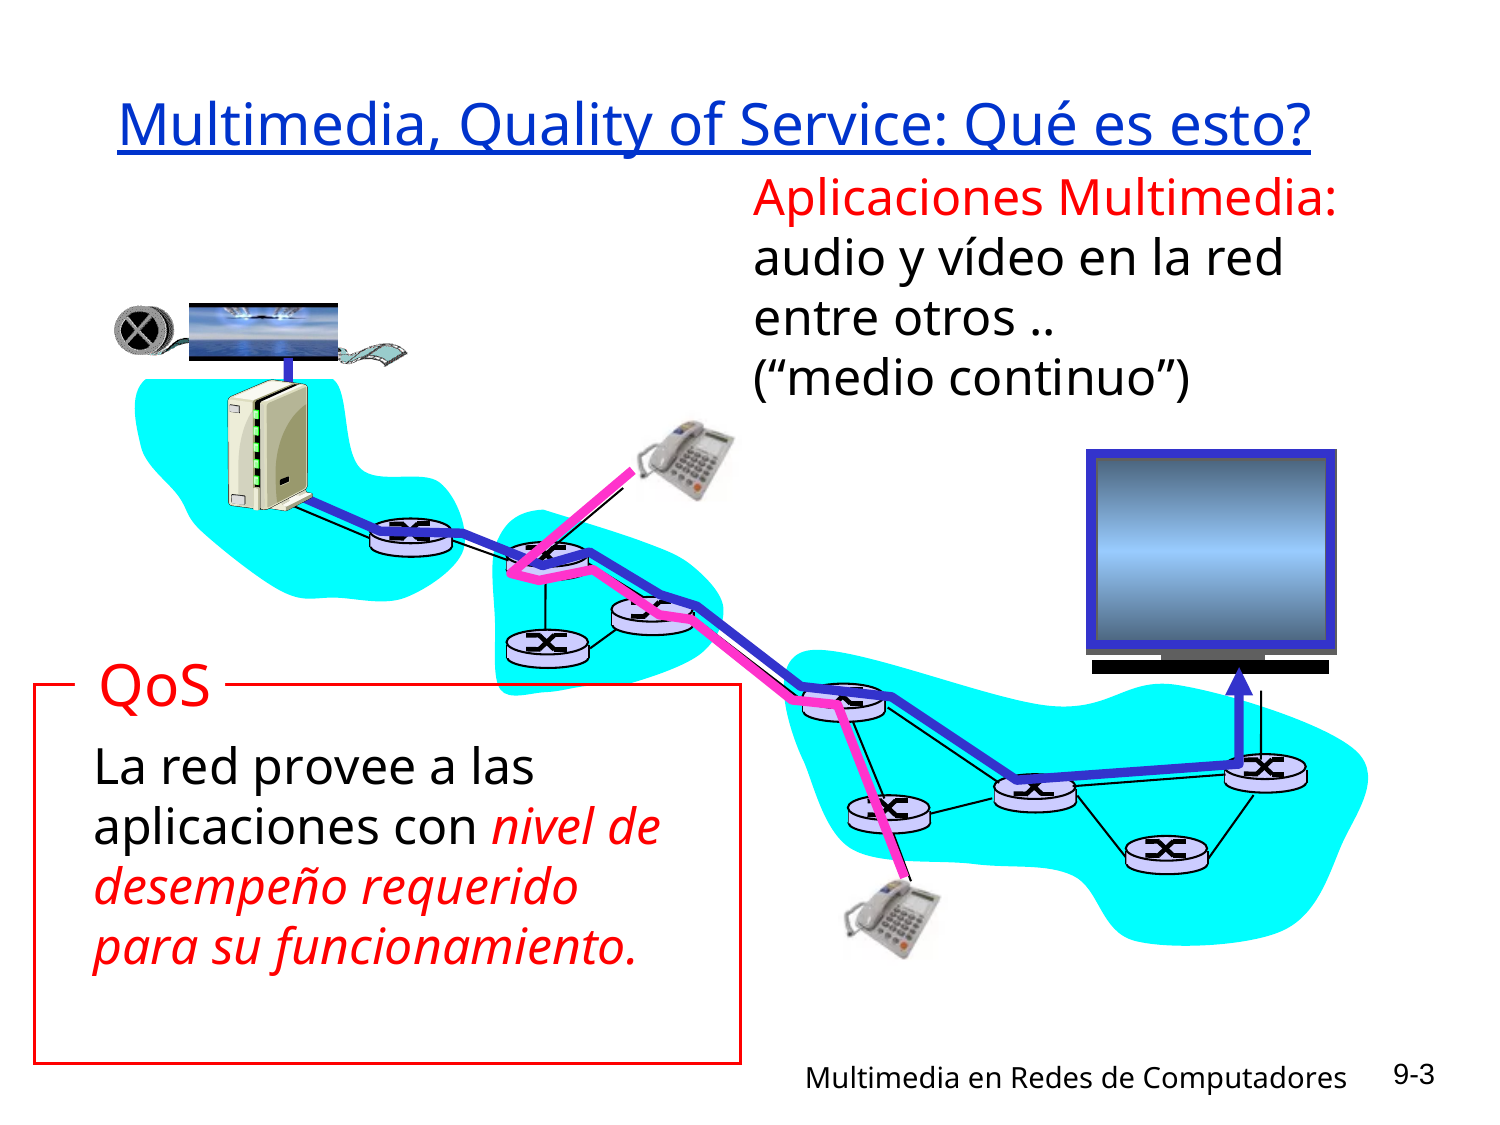

# Multimedia, Quality of Service: Qué es esto?
Aplicaciones Multimedia: audio y vídeo en la red entre otros ..
(“medio continuo”)
QoS
La red provee a las aplicaciones con nivel de desempeño requerido para su funcionamiento.
3